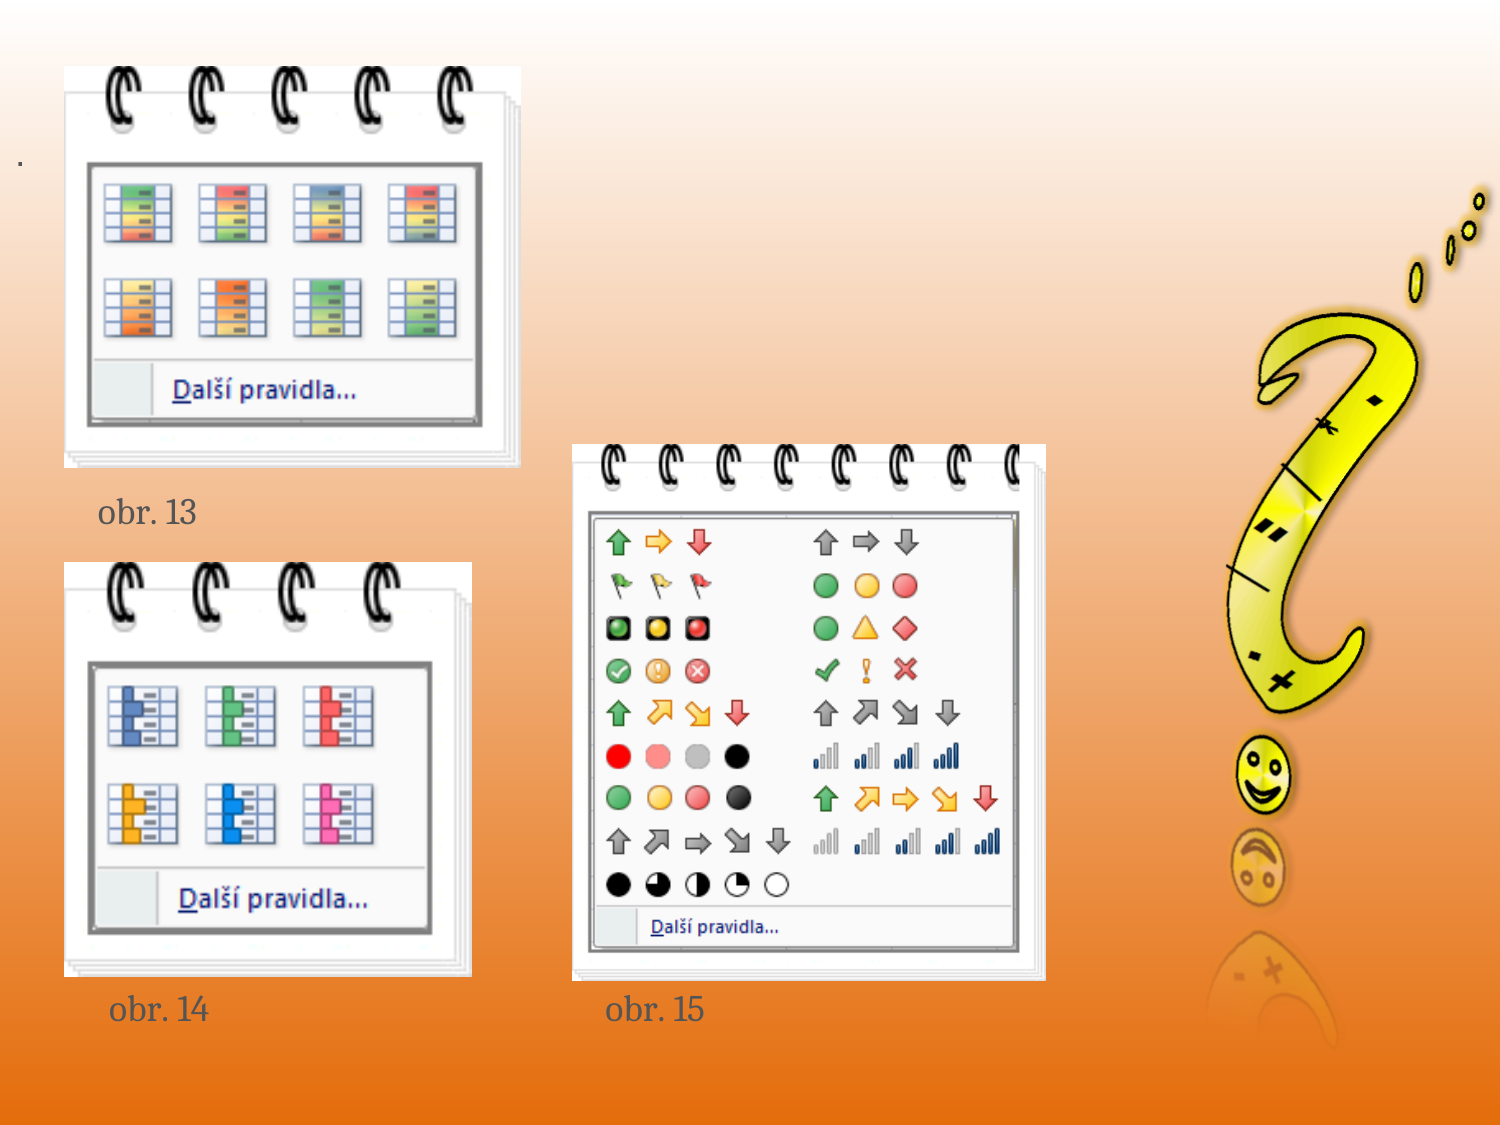

.
obr. 13
obr. 14
obr. 15